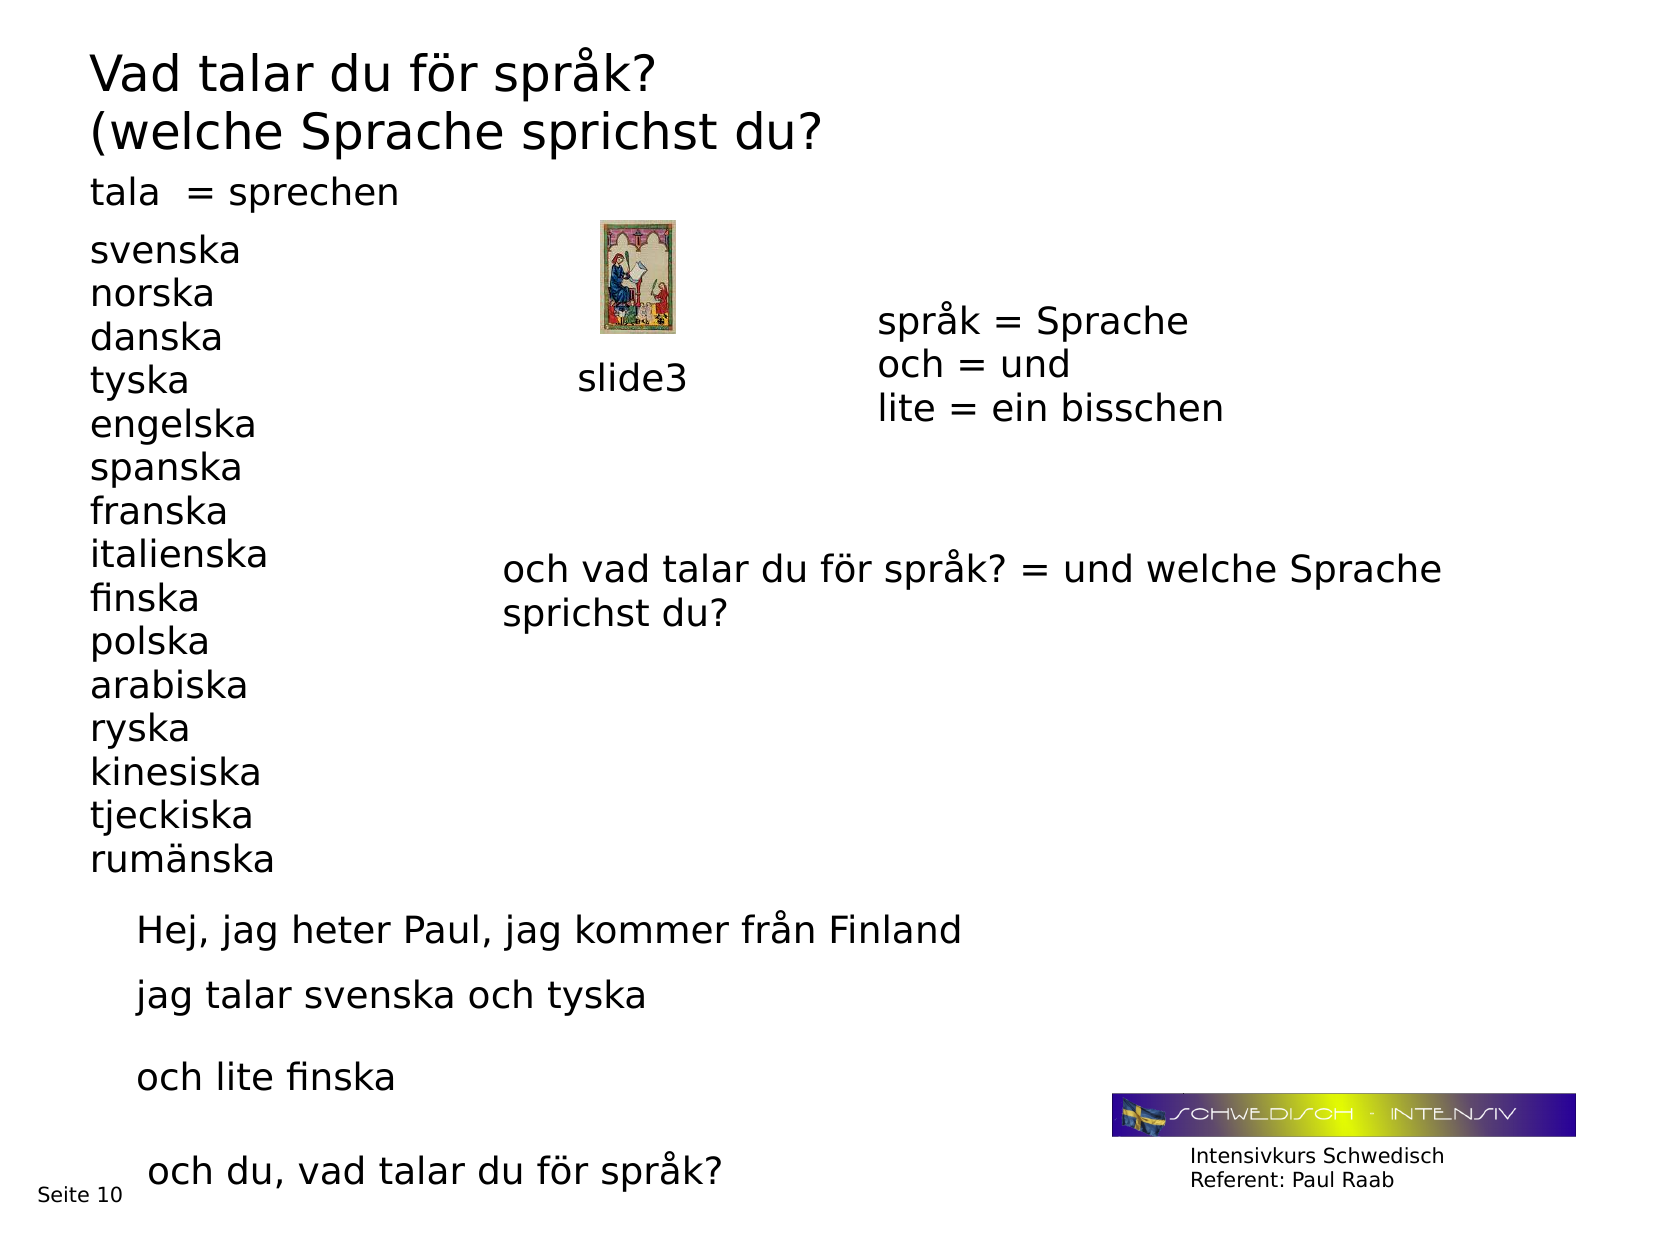

Vad talar du för språk?
(welche Sprache sprichst du?
tala = sprechen
svenska
norska
danska
tyska
engelska
spanska
franska
italienska
finska
polska
arabiska
ryska
kinesiska
tjeckiska
rumänska
språk = Sprache
och = und
lite = ein bisschen
slide3
och vad talar du för språk? = und welche Sprache sprichst du?
Hej, jag heter Paul, jag kommer från Finland
jag talar svenska och tyska
och lite finska
och du, vad talar du för språk?